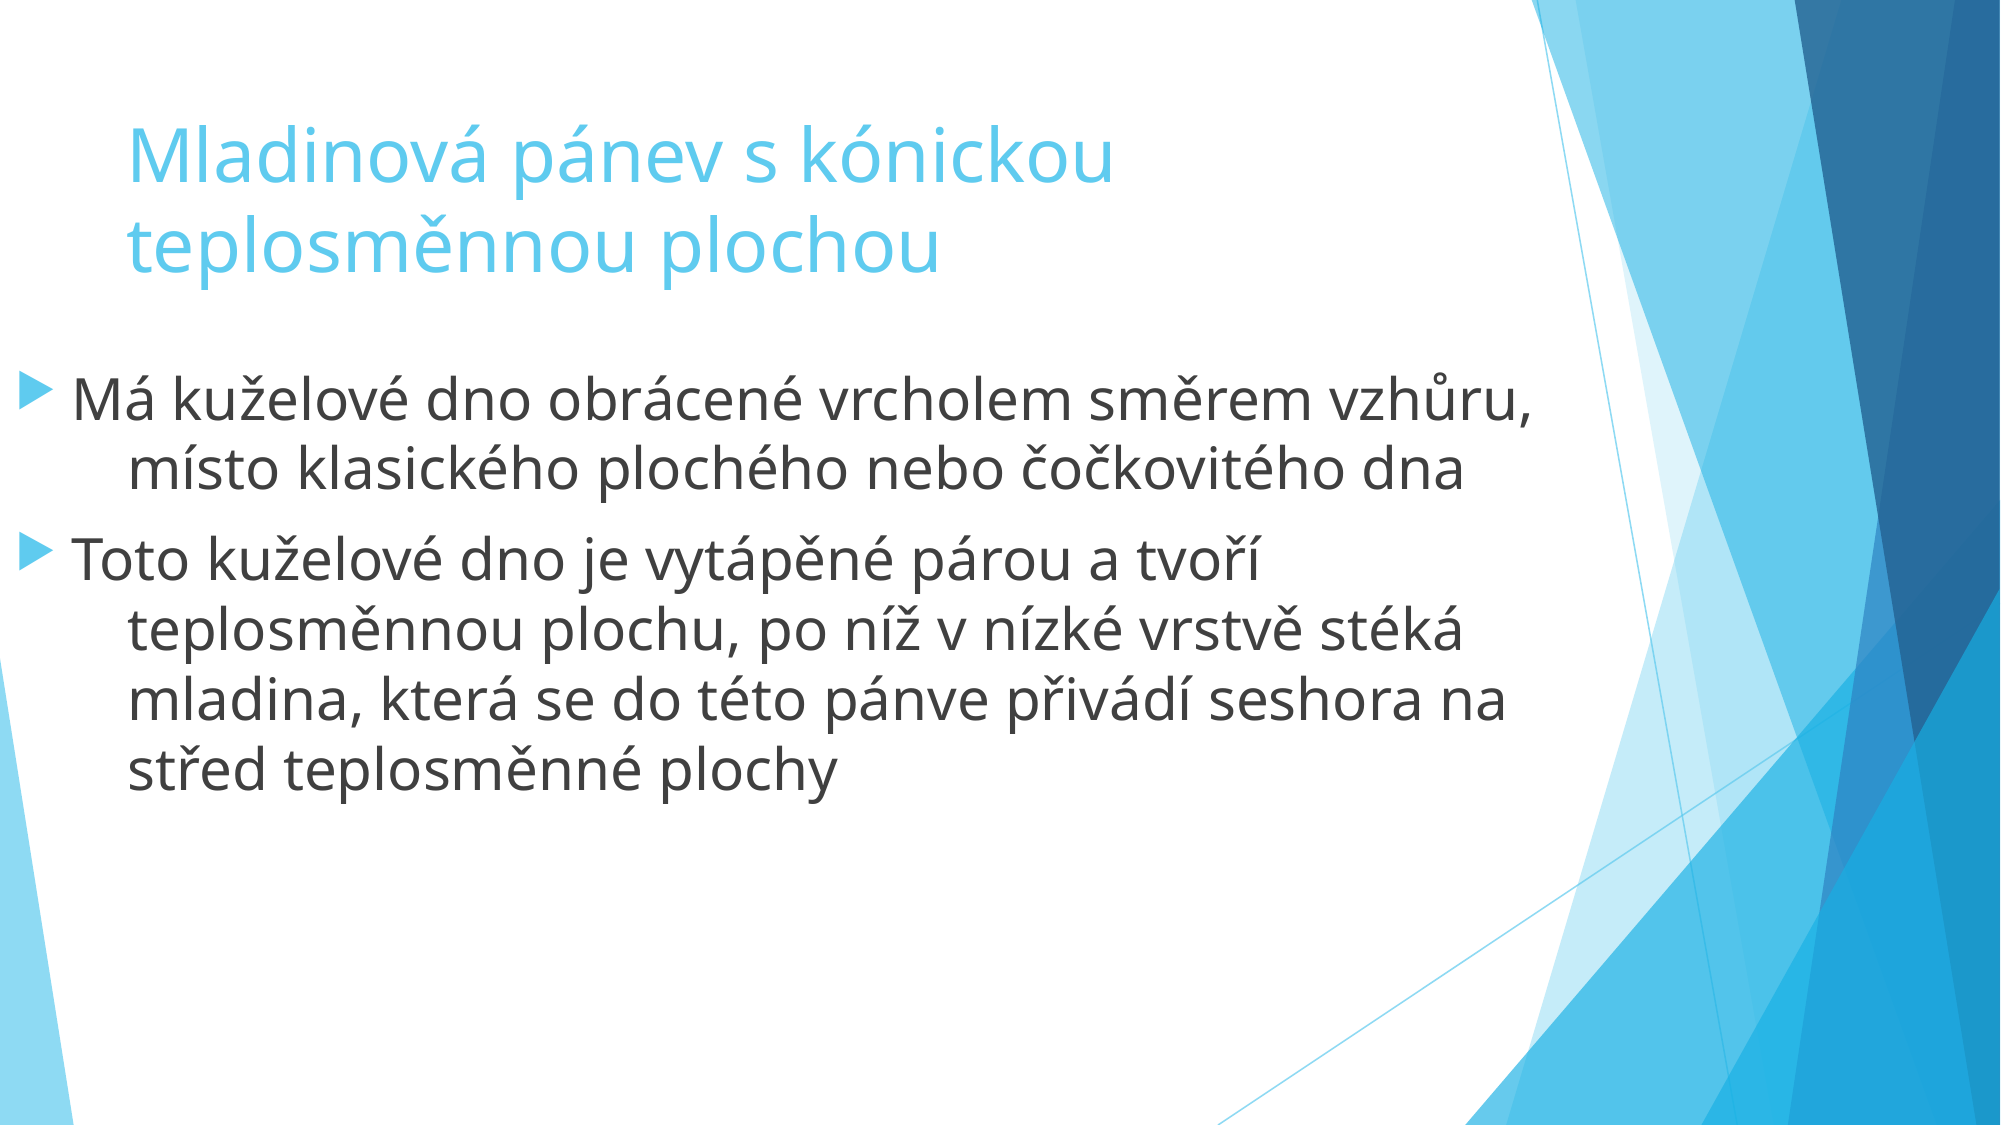

# Mladinová pánev s kónickou teplosměnnou plochou
Má kuželové dno obrácené vrcholem směrem vzhůru, místo klasického plochého nebo čočkovitého dna
Toto kuželové dno je vytápěné párou a tvoří teplosměnnou plochu, po níž v nízké vrstvě stéká mladina, která se do této pánve přivádí seshora na střed teplosměnné plochy